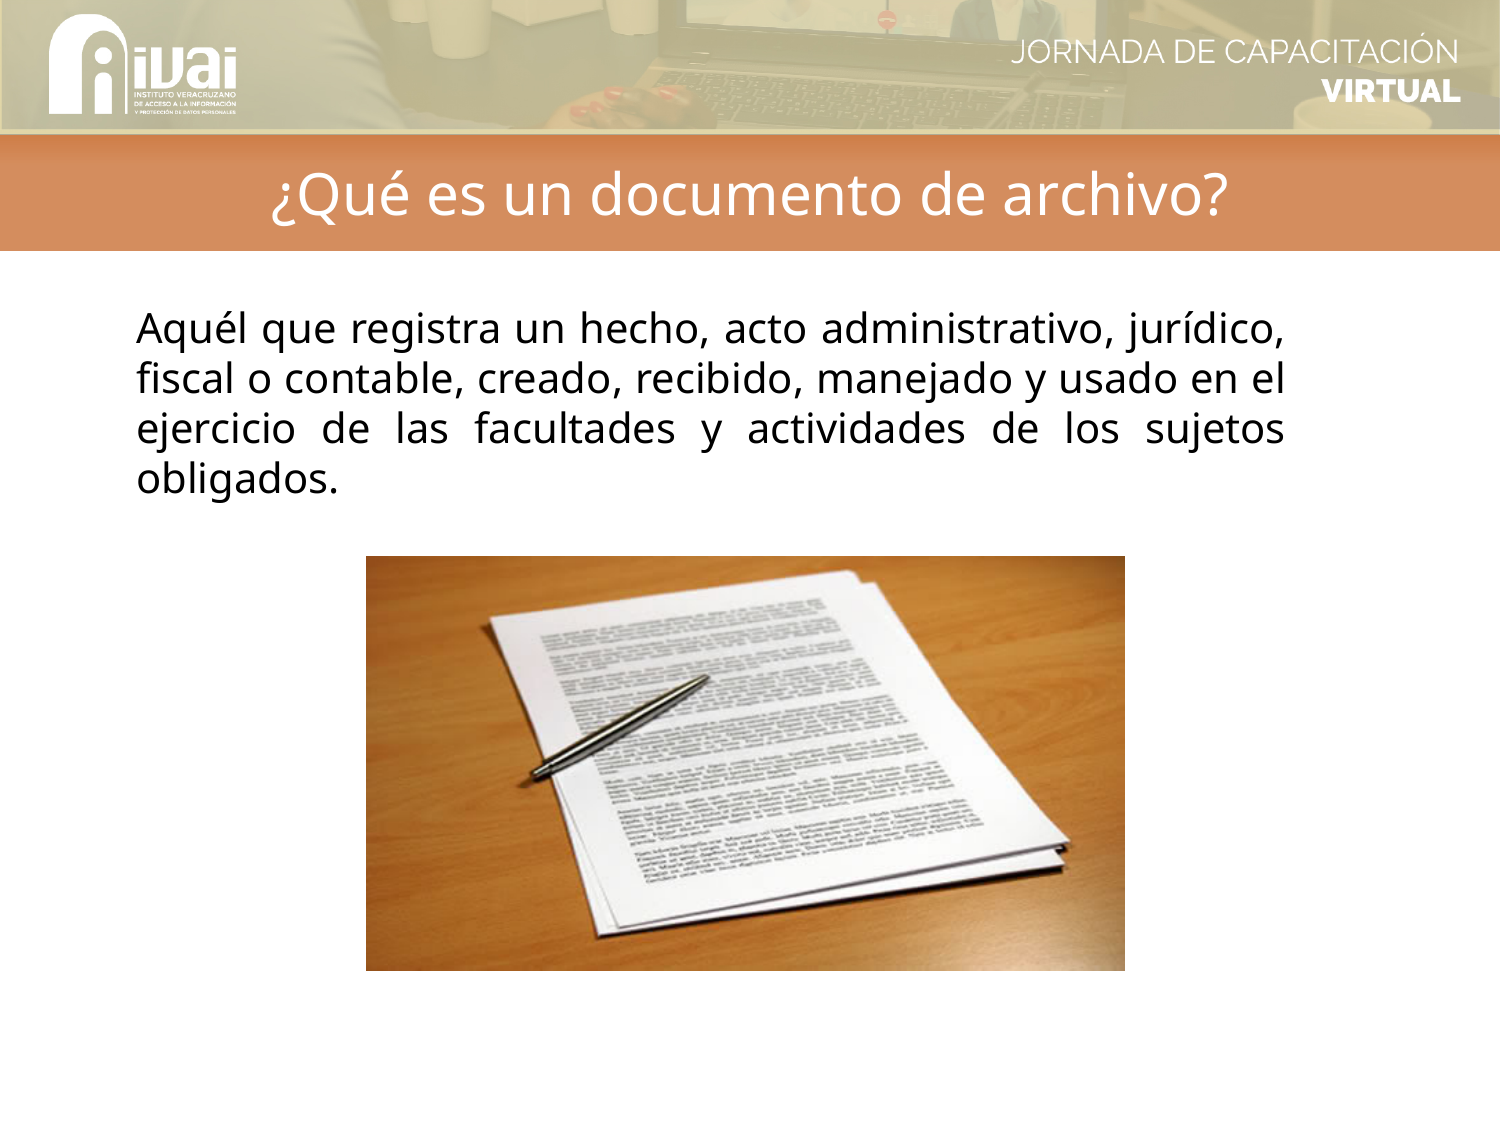

¿Qué es un documento de archivo?
Aquél que registra un hecho, acto administrativo, jurídico, fiscal o contable, creado, recibido, manejado y usado en el ejercicio de las facultades y actividades de los sujetos obligados.